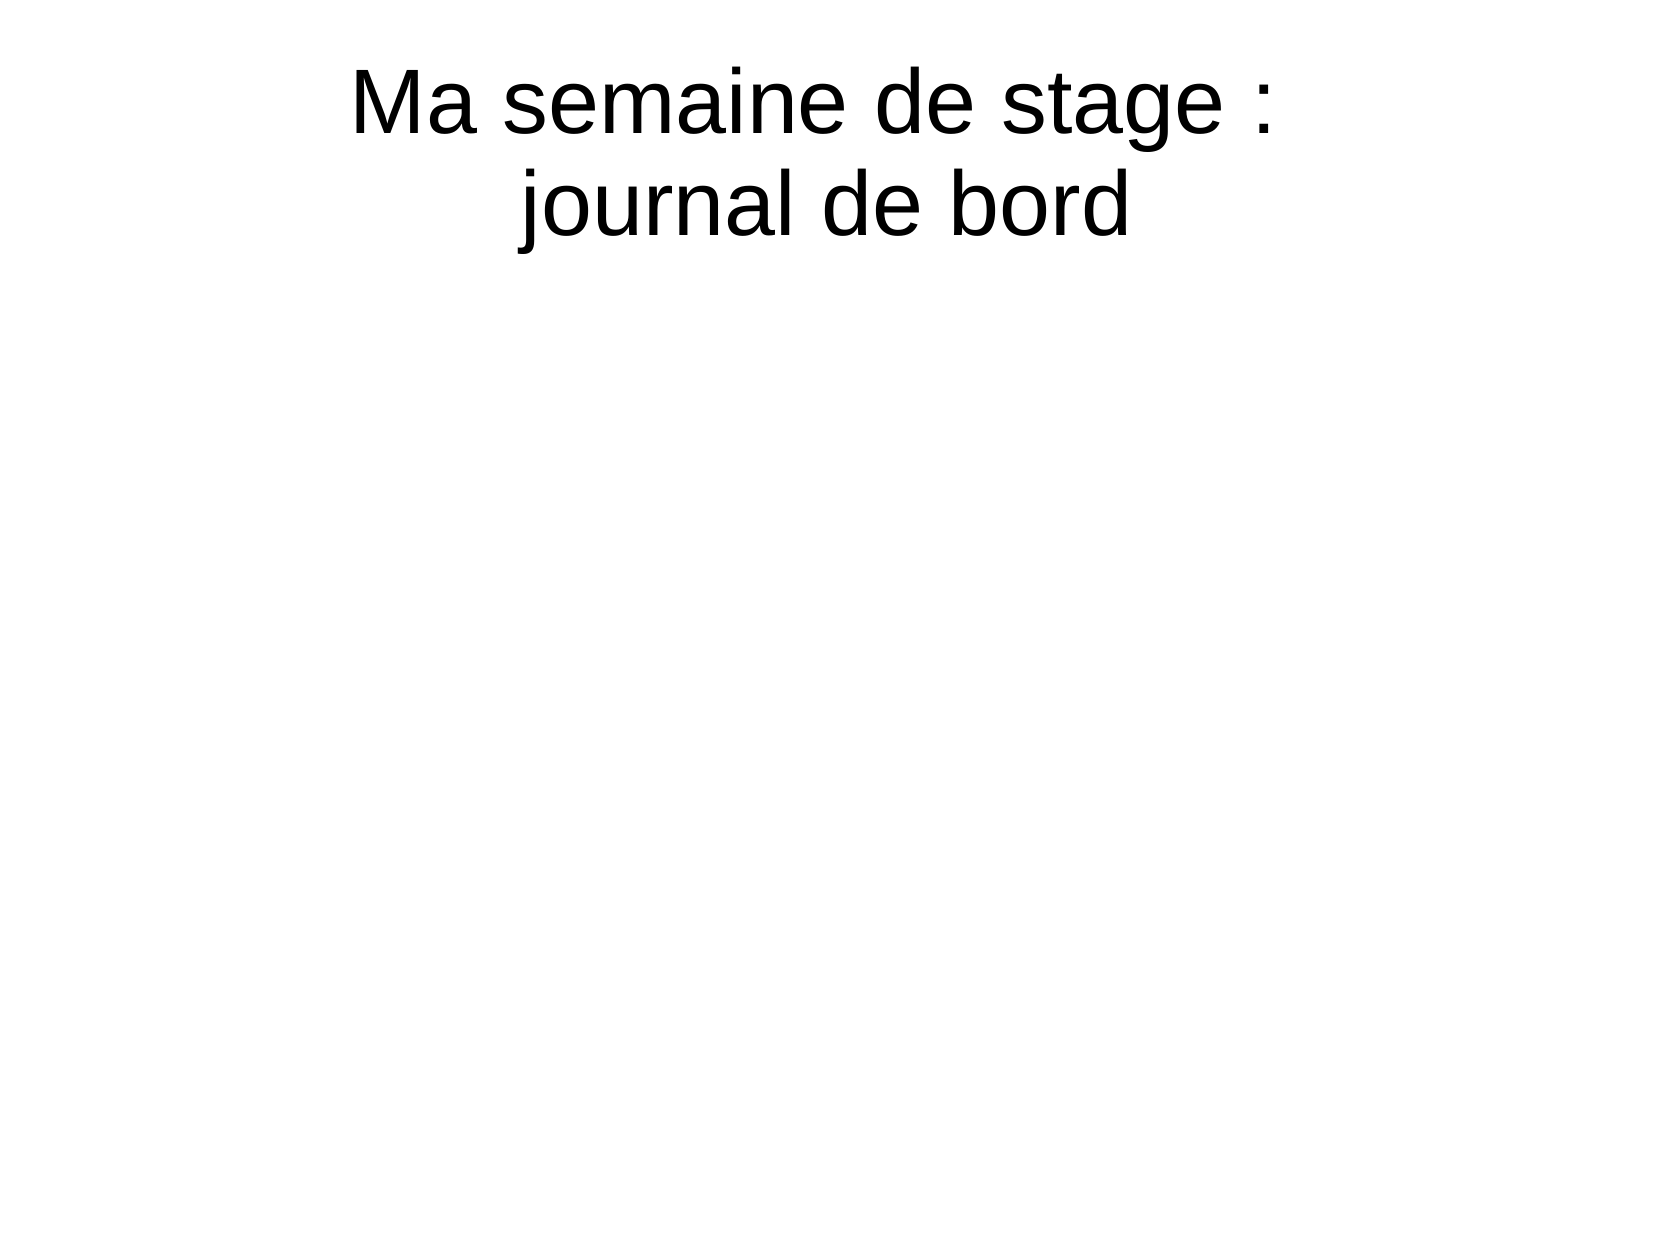

# Ma semaine de stage : journal de bord